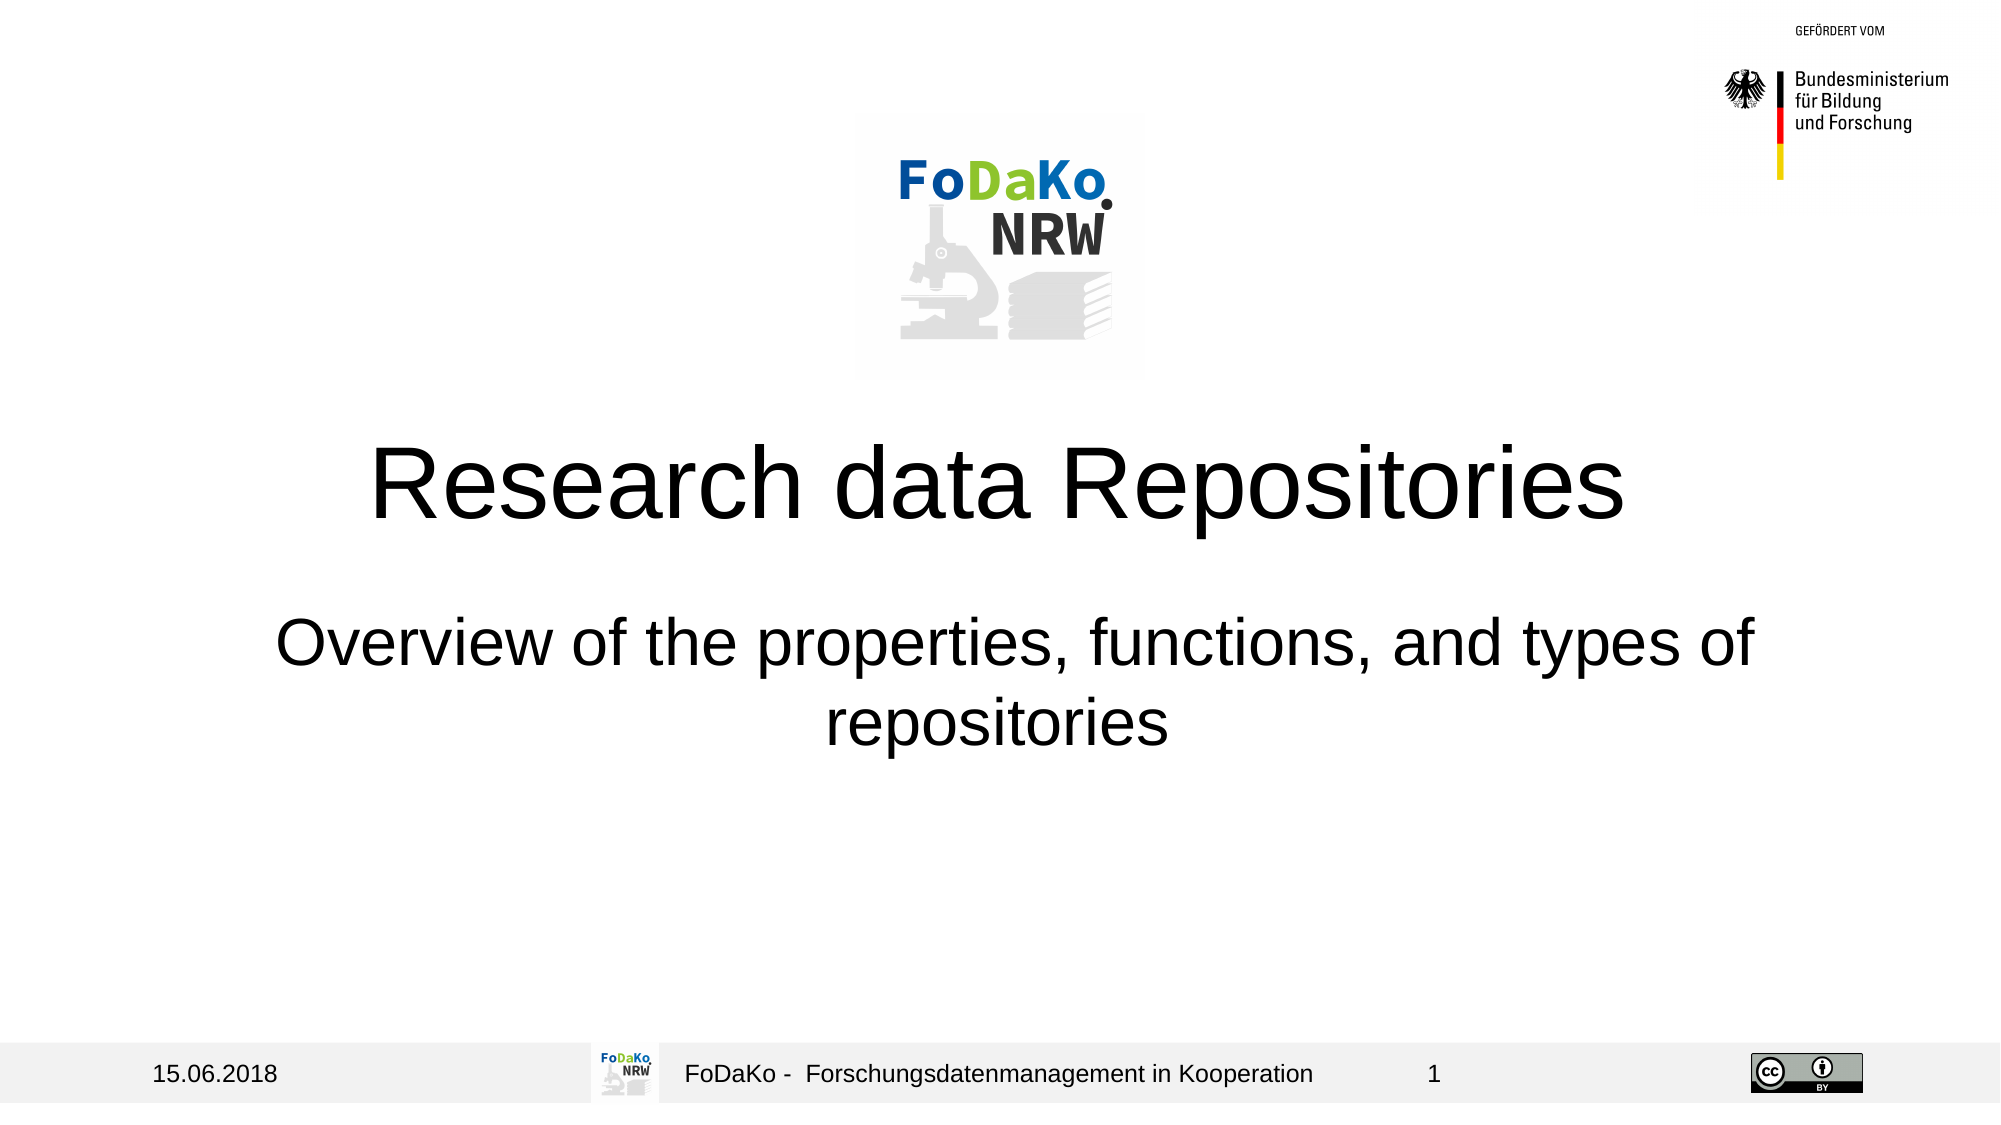

# Research data Repositories
 Overview of the properties, functions, and types of repositories
15.06.2018
FoDaKo -  Forschungsdatenmanagement in Kooperation
1